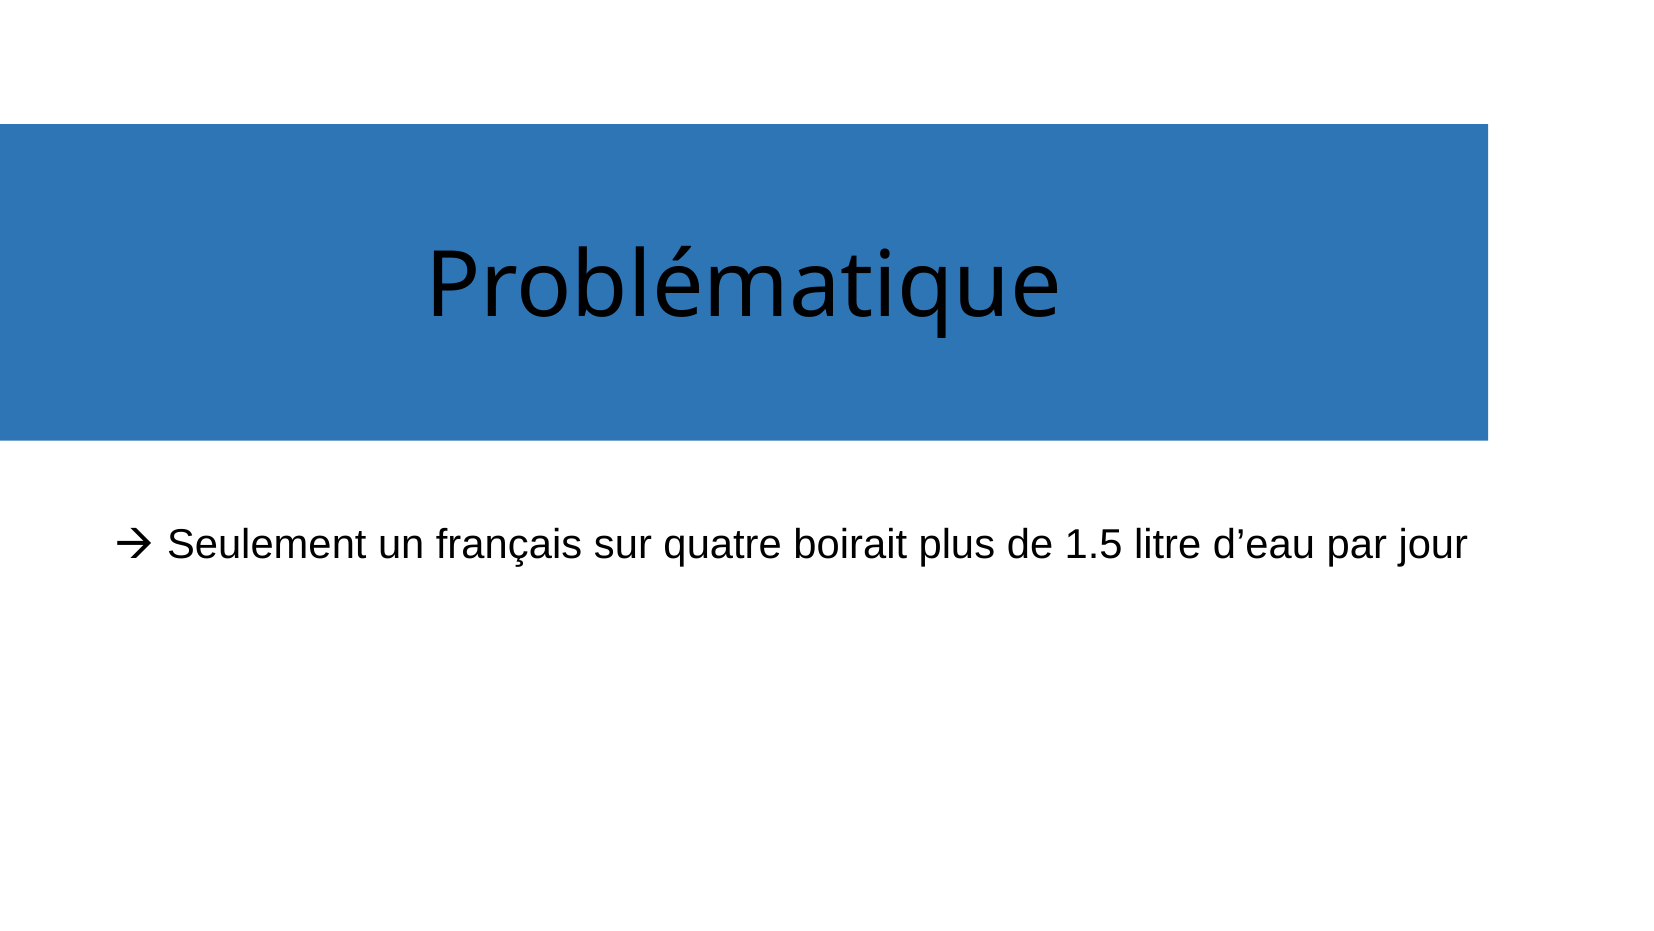

# Problématique
 Seulement un français sur quatre boirait plus de 1.5 litre d’eau par jour